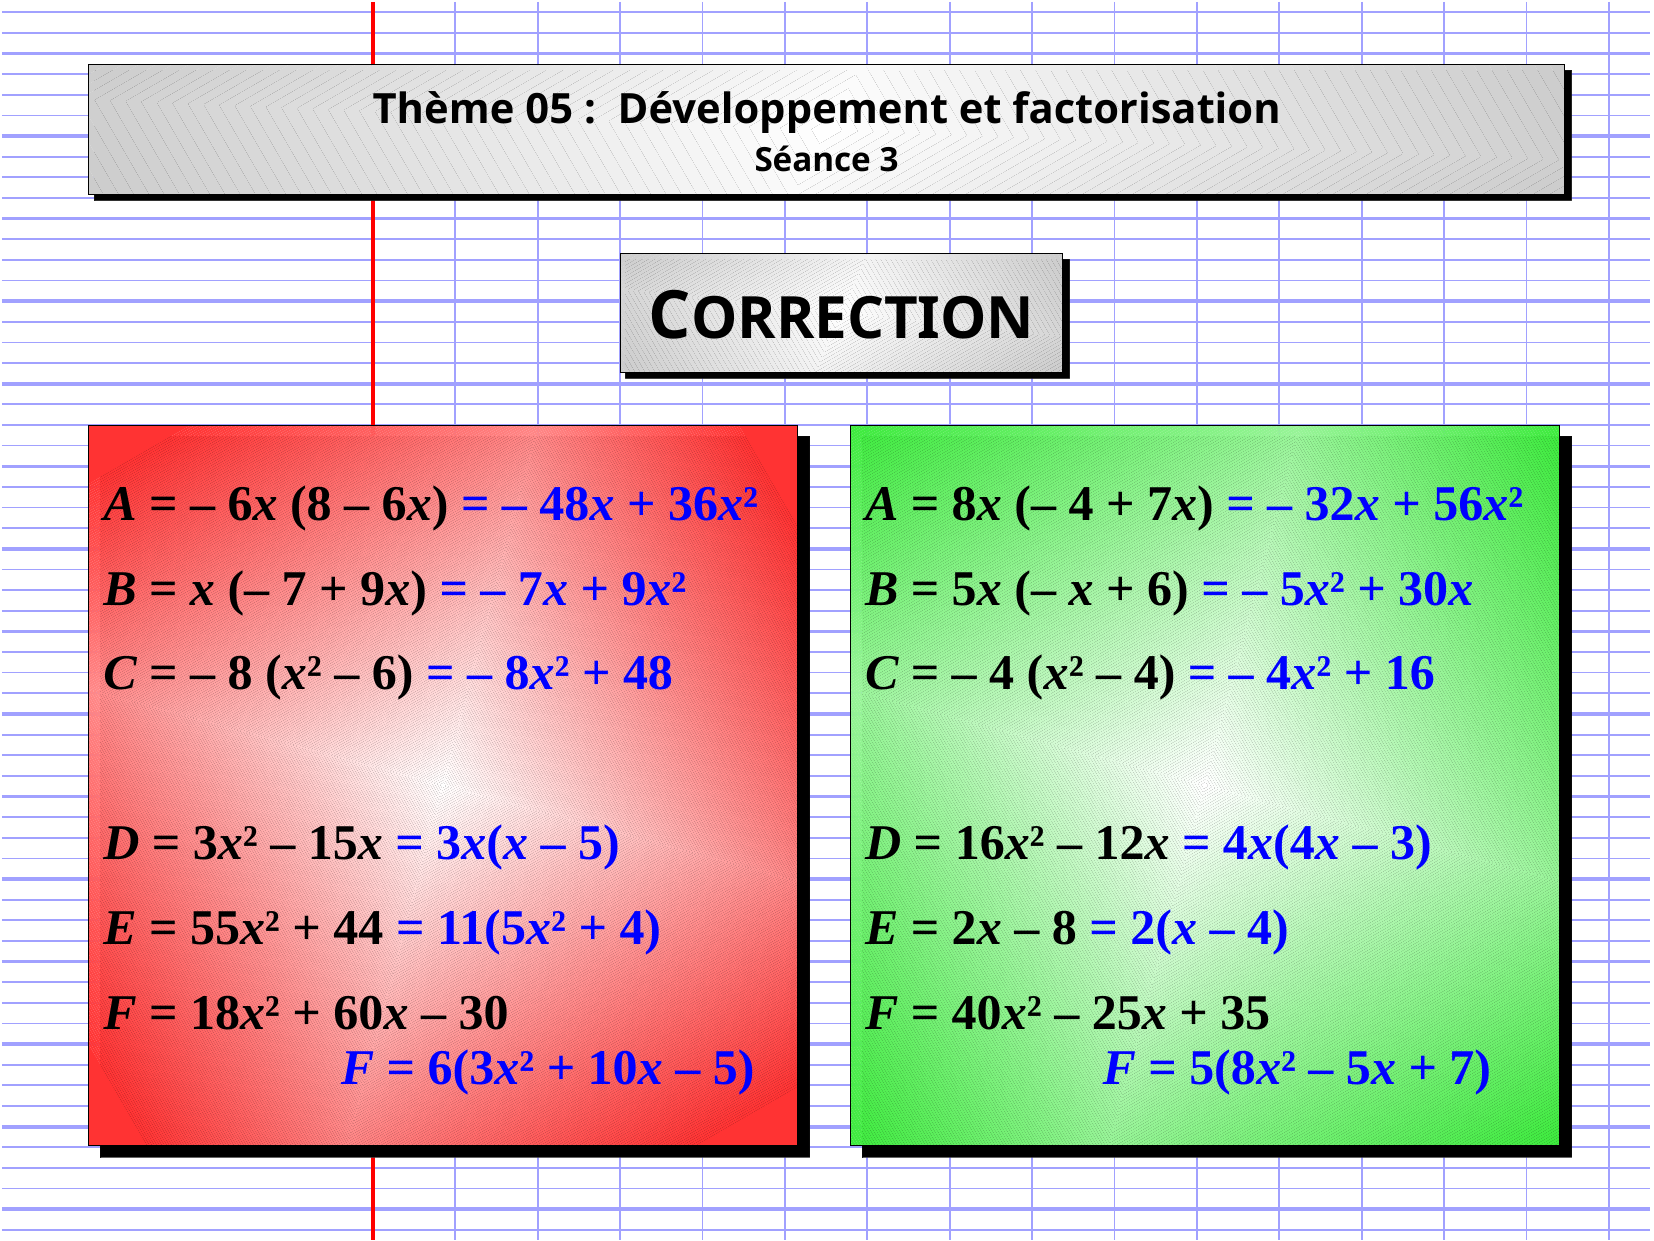

Thème 05 : Développement et factorisation
Séance 3
CORRECTION
A = – 6x (8 – 6x) = – 48x + 36x²
B = x (– 7 + 9x) = – 7x + 9x²
C = – 8 (x² – 6) = – 8x² + 48
D = 3x² – 15x = 3x(x – 5)
E = 55x² + 44 = 11(5x² + 4)
F = 18x² + 60x – 30
 F = 6(3x² + 10x – 5)
A = 8x (– 4 + 7x) = – 32x + 56x²
B = 5x (– x + 6) = – 5x² + 30x
C = – 4 (x² – 4) = – 4x² + 16
D = 16x² – 12x = 4x(4x – 3)
E = 2x – 8 = 2(x – 4)
F = 40x² – 25x + 35
 F = 5(8x² – 5x + 7)